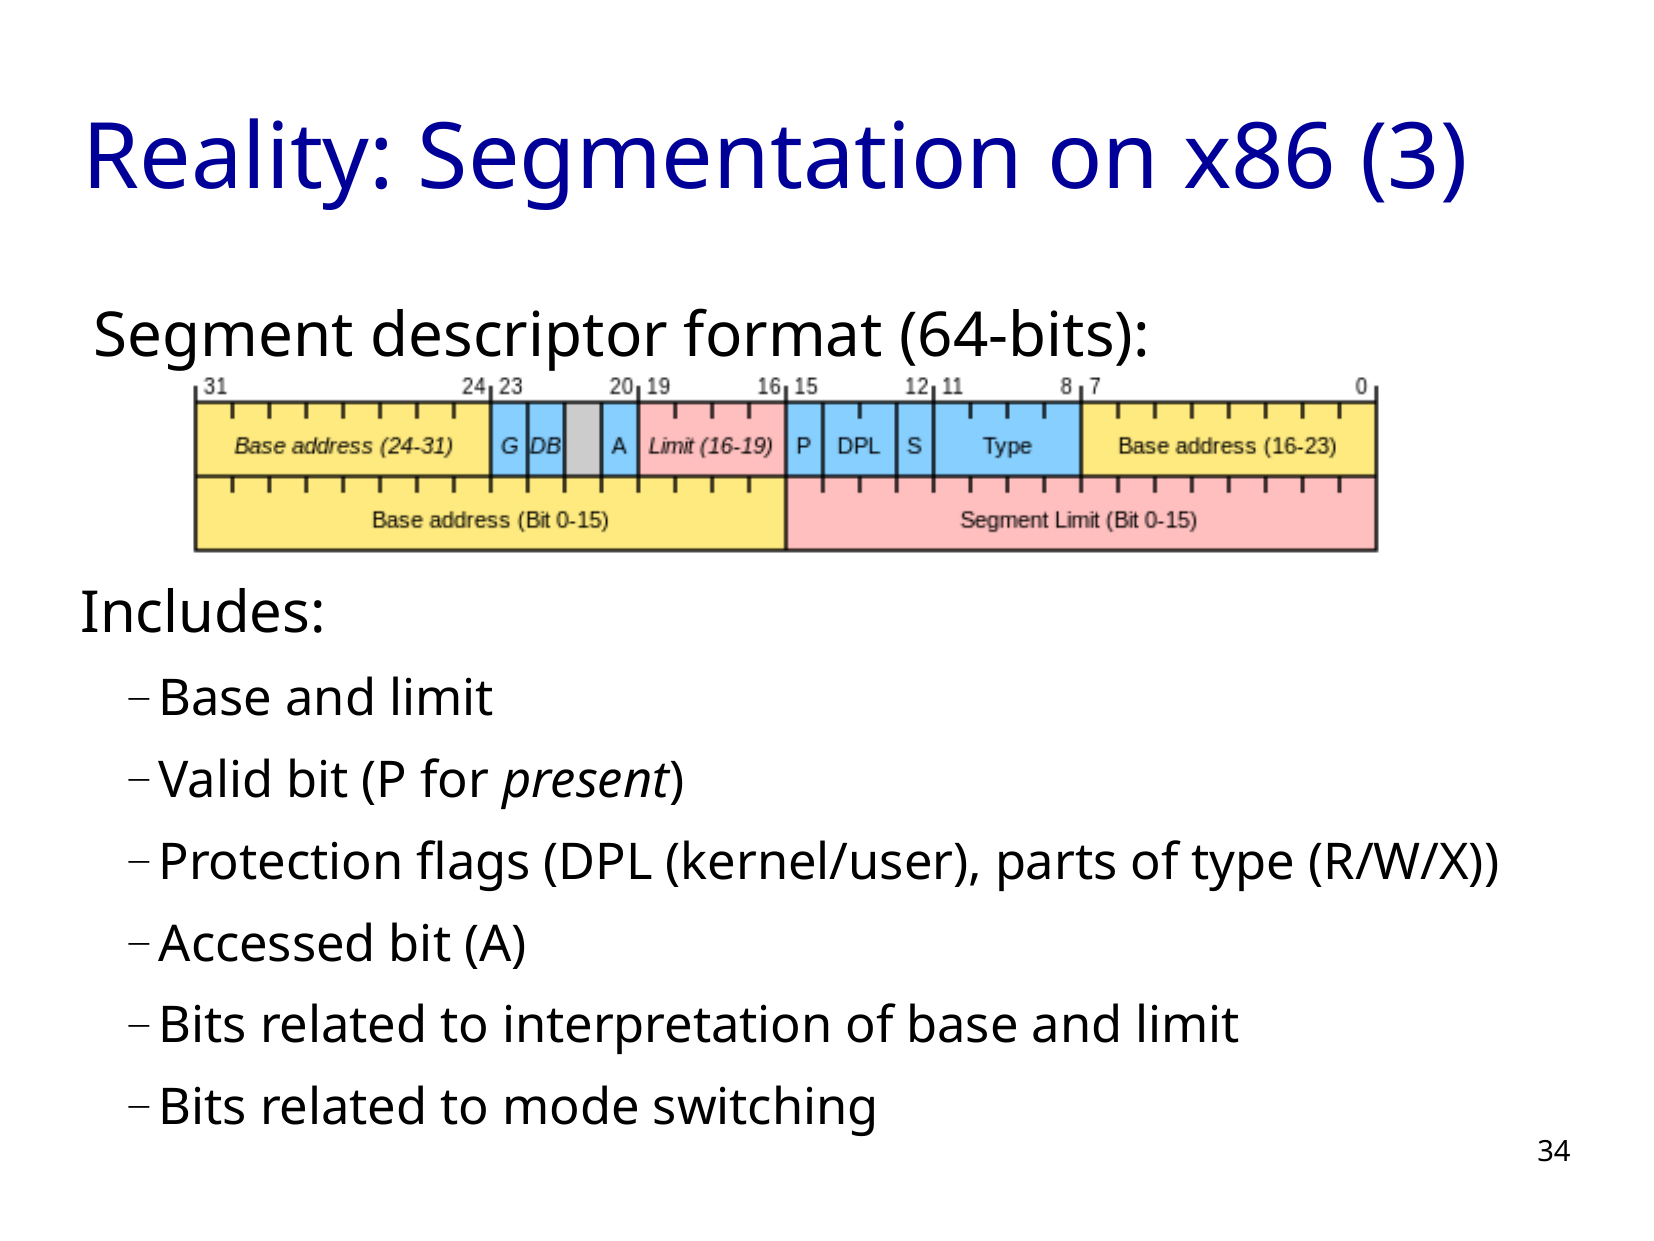

# Reality: Segmentation on x86 (3)
Segment descriptor format (64-bits):
Includes:
Base and limit
Valid bit (P for present)
Protection flags (DPL (kernel/user), parts of type (R/W/X))
Accessed bit (A)
Bits related to interpretation of base and limit
Bits related to mode switching
34